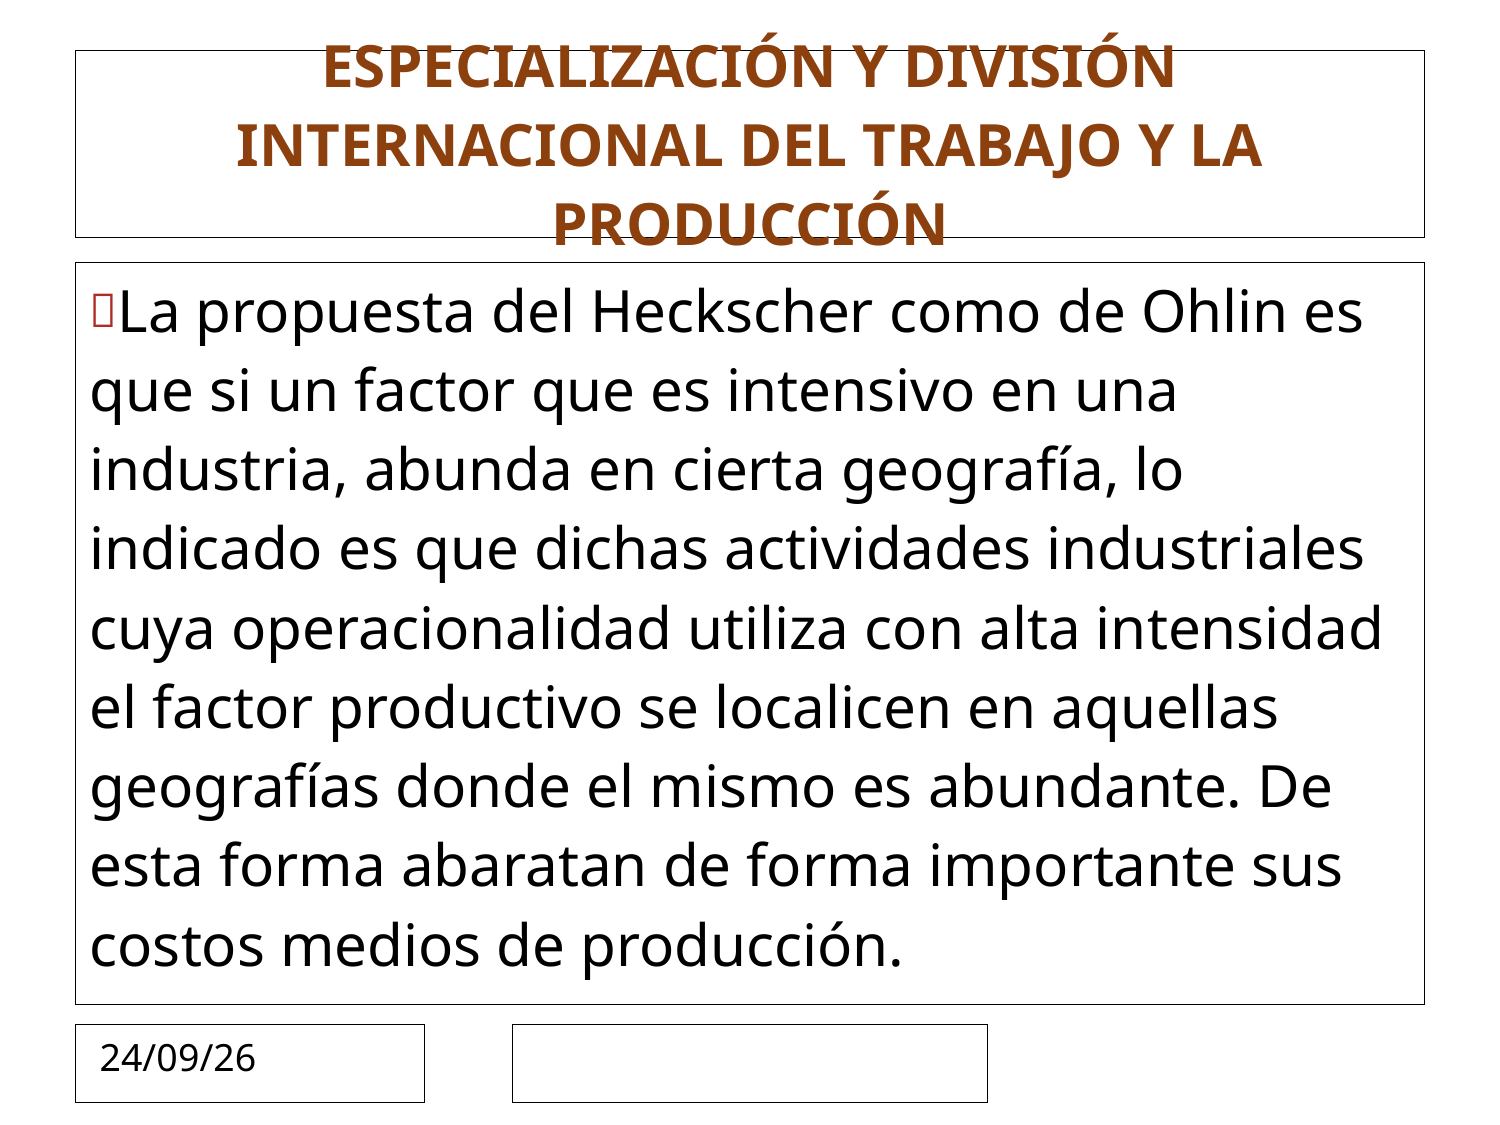

# ESPECIALIZACIÓN Y DIVISIÓN INTERNACIONAL DEL TRABAJO Y LA PRODUCCIÓN
La propuesta del Heckscher como de Ohlin es que si un factor que es intensivo en una industria, abunda en cierta geografía, lo indicado es que dichas actividades industriales cuya operacionalidad utiliza con alta intensidad el factor productivo se localicen en aquellas geografías donde el mismo es abundante. De esta forma abaratan de forma importante sus costos medios de producción.